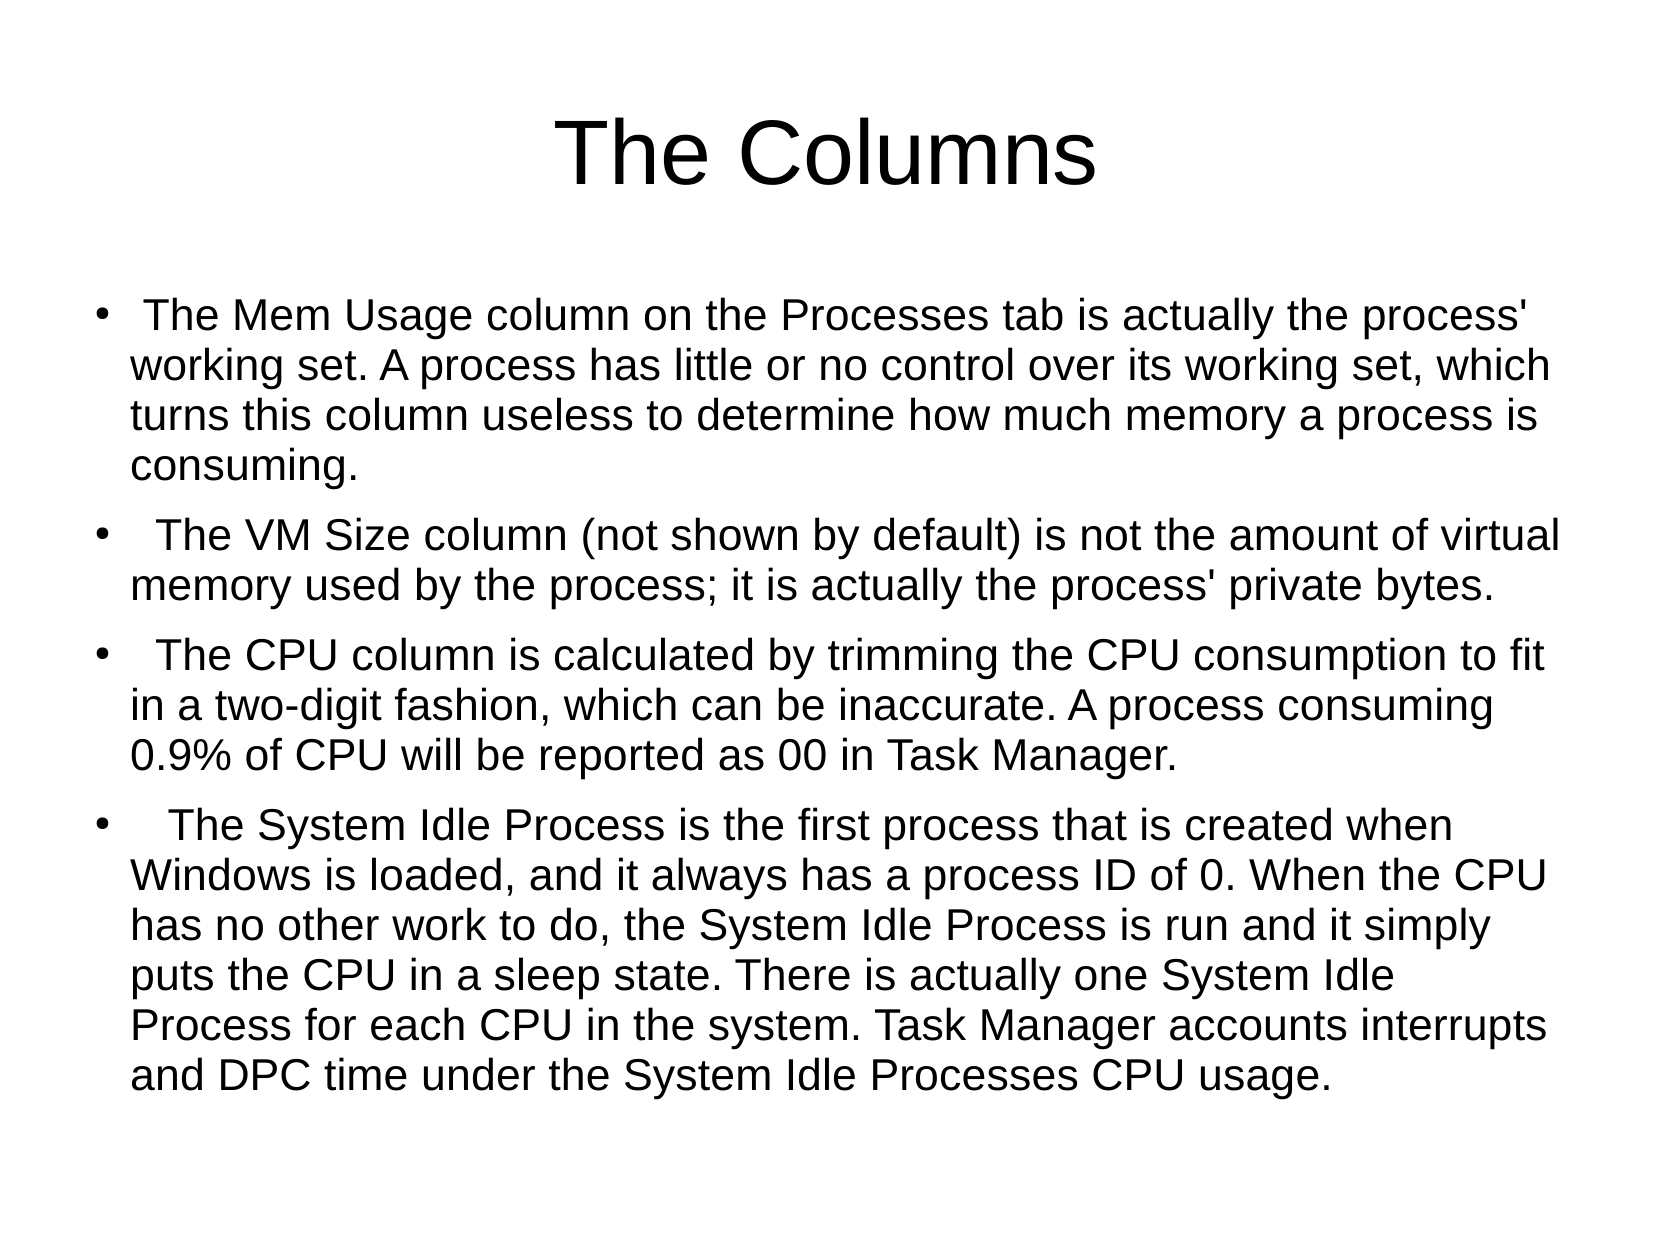

# The Columns
 The Mem Usage column on the Processes tab is actually the process' working set. A process has little or no control over its working set, which turns this column useless to determine how much memory a process is consuming.
 The VM Size column (not shown by default) is not the amount of virtual memory used by the process; it is actually the process' private bytes.
 The CPU column is calculated by trimming the CPU consumption to fit in a two-digit fashion, which can be inaccurate. A process consuming 0.9% of CPU will be reported as 00 in Task Manager.
 The System Idle Process is the first process that is created when Windows is loaded, and it always has a process ID of 0. When the CPU has no other work to do, the System Idle Process is run and it simply puts the CPU in a sleep state. There is actually one System Idle Process for each CPU in the system. Task Manager accounts interrupts and DPC time under the System Idle Processes CPU usage.